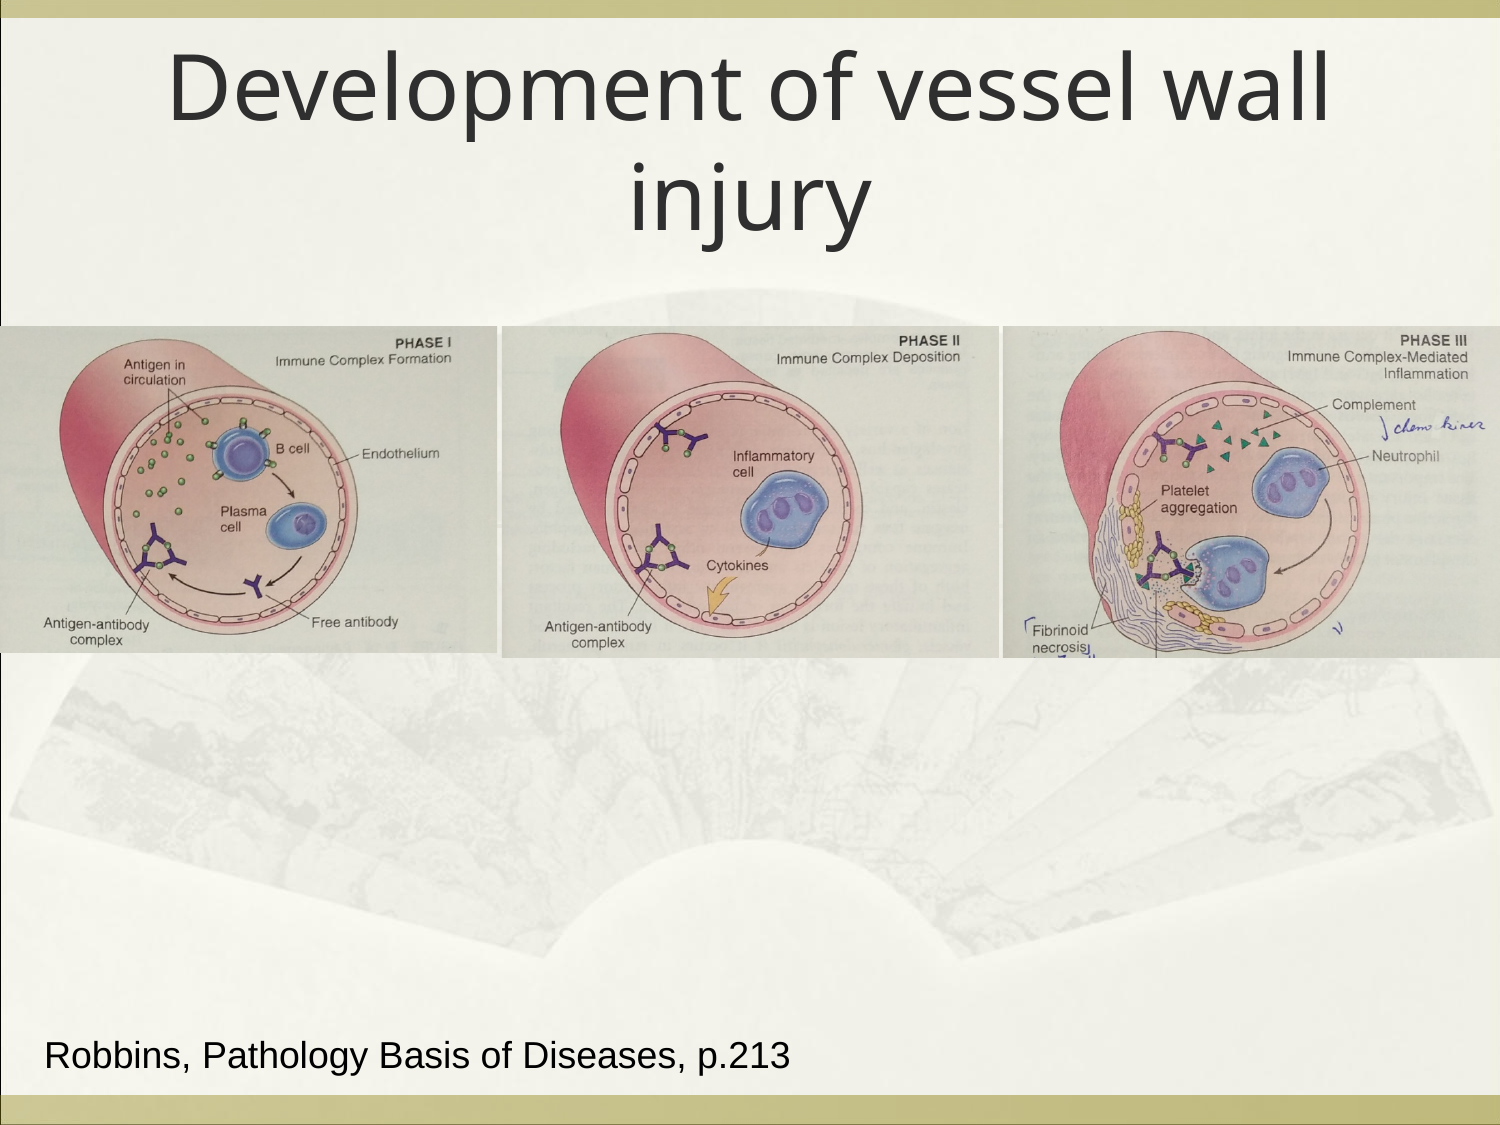

# Development of vessel wall injury
Robbins, Pathology Basis of Diseases, p.213